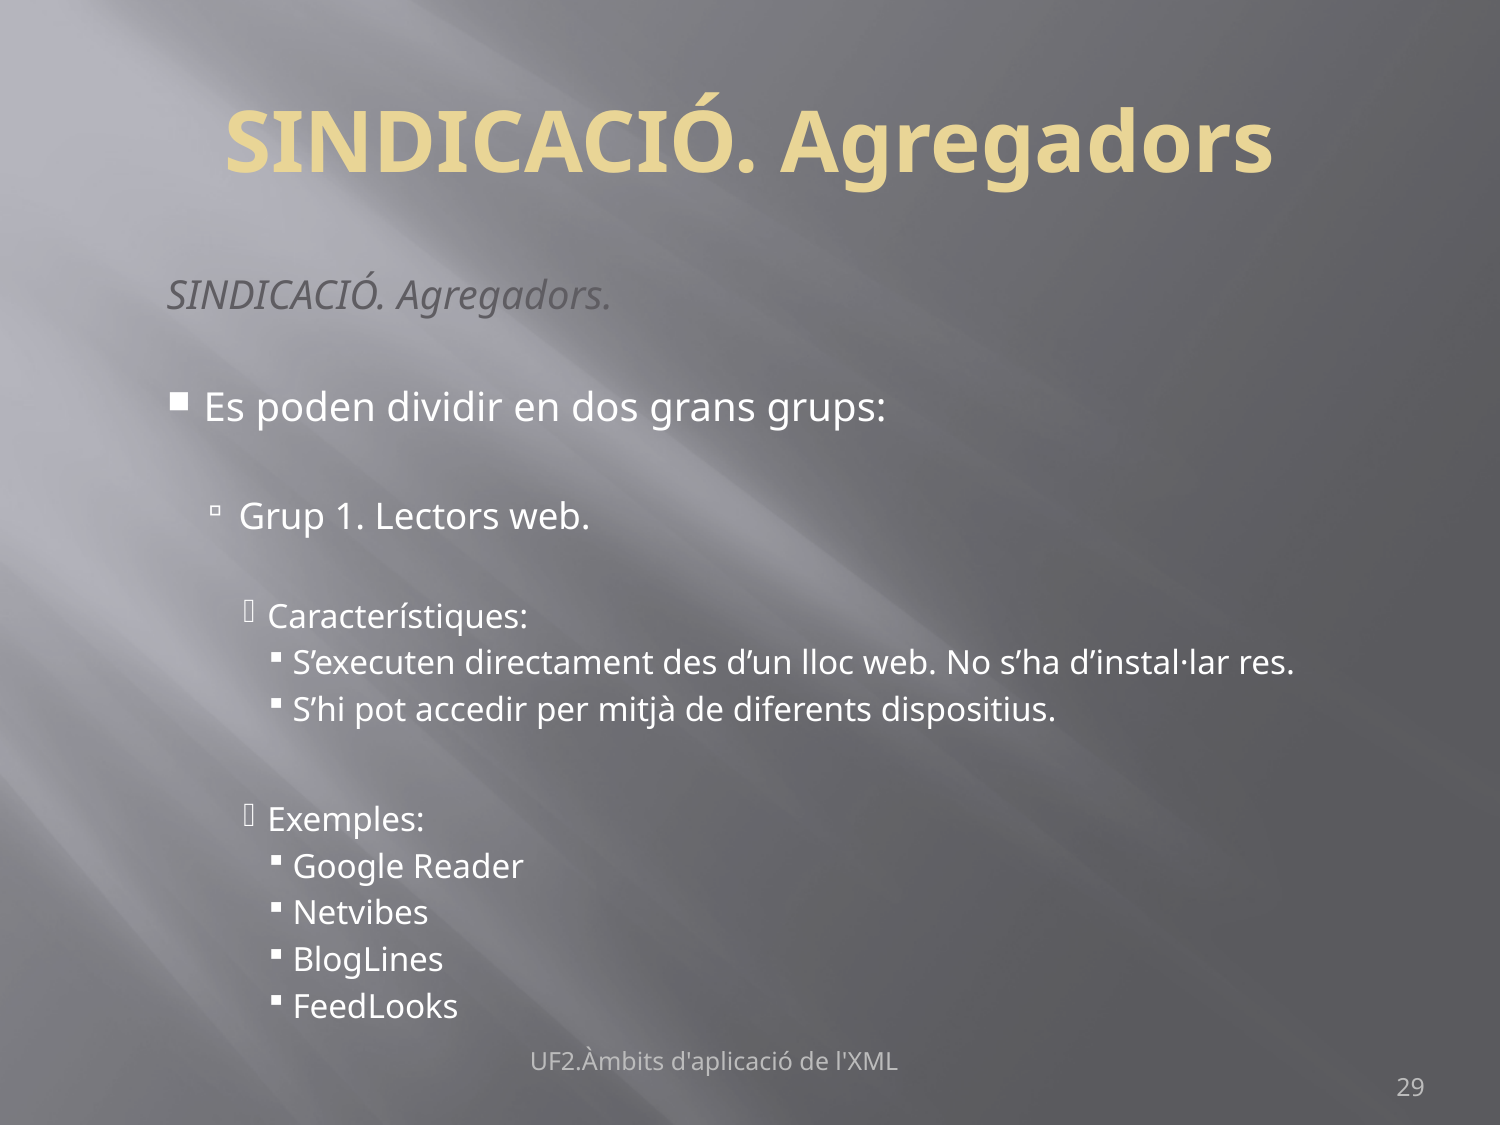

# SINDICACIÓ. Agregadors
SINDICACIÓ. Agregadors.
Es poden dividir en dos grans grups:
Grup 1. Lectors web.
Característiques:
S’executen directament des d’un lloc web. No s’ha d’instal·lar res.
S’hi pot accedir per mitjà de diferents dispositius.
Exemples:
Google Reader
Netvibes
BlogLines
FeedLooks
UF2.Àmbits d'aplicació de l'XML